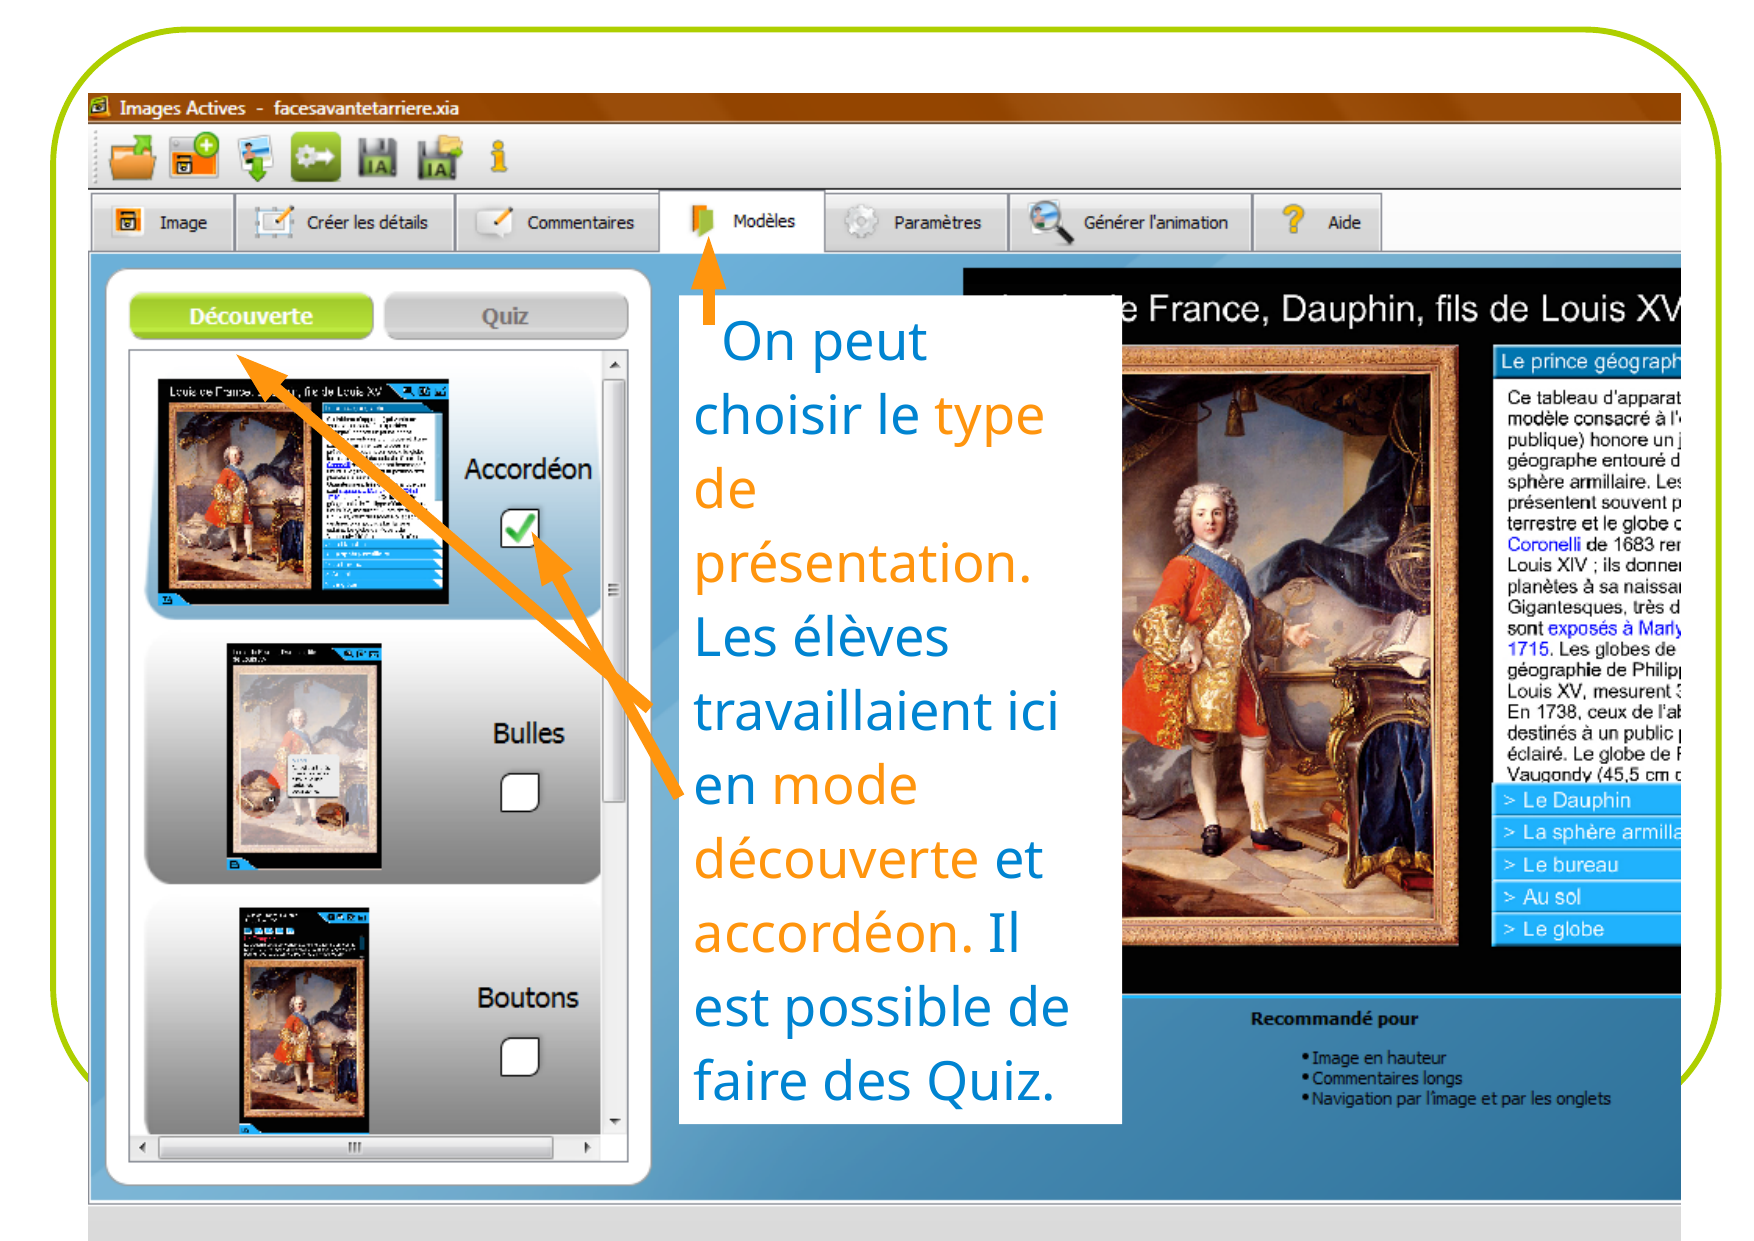

On peut choisir le type de présentation. Les élèves travaillaient ici en mode découverte et accordéon. Il est possible de faire des Quiz.